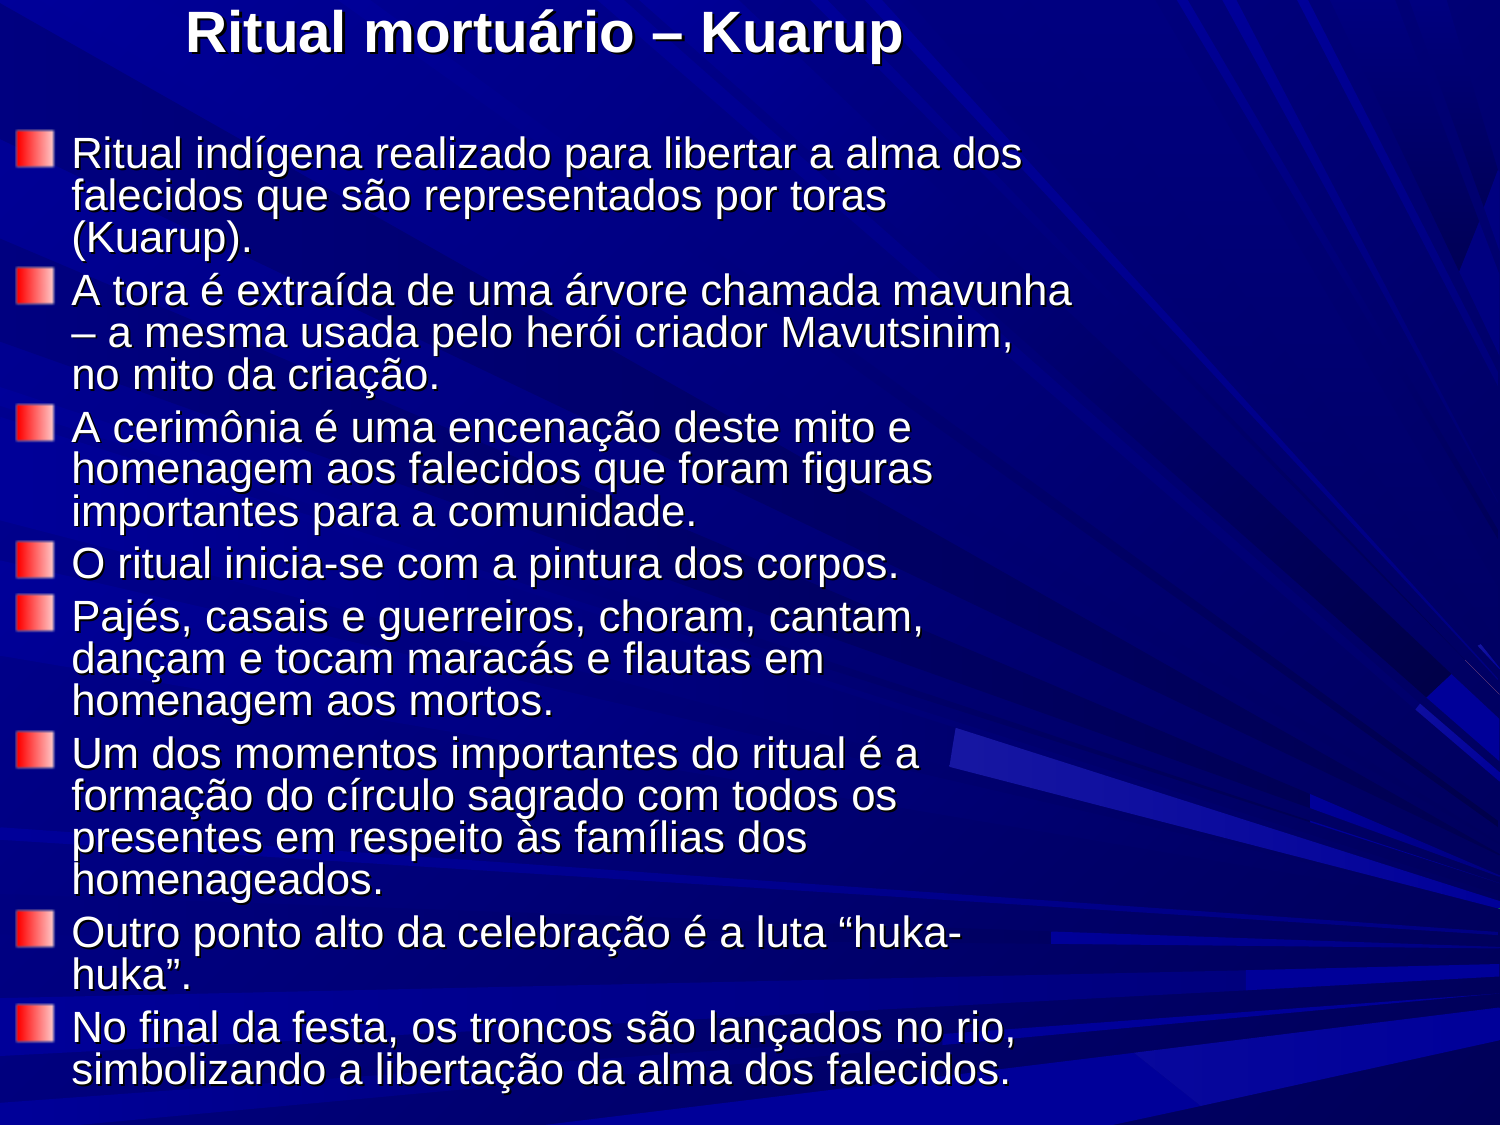

# Ritual mortuário – Kuarup
Ritual indígena realizado para libertar a alma dos falecidos que são representados por toras (Kuarup).
A tora é extraída de uma árvore chamada mavunha – a mesma usada pelo herói criador Mavutsinim, no mito da criação.
A cerimônia é uma encenação deste mito e homenagem aos falecidos que foram figuras importantes para a comunidade.
O ritual inicia-se com a pintura dos corpos.
Pajés, casais e guerreiros, choram, cantam, dançam e tocam maracás e flautas em homenagem aos mortos.
Um dos momentos importantes do ritual é a formação do círculo sagrado com todos os presentes em respeito às famílias dos homenageados.
Outro ponto alto da celebração é a luta “huka-huka”.
No final da festa, os troncos são lançados no rio, simbolizando a libertação da alma dos falecidos.